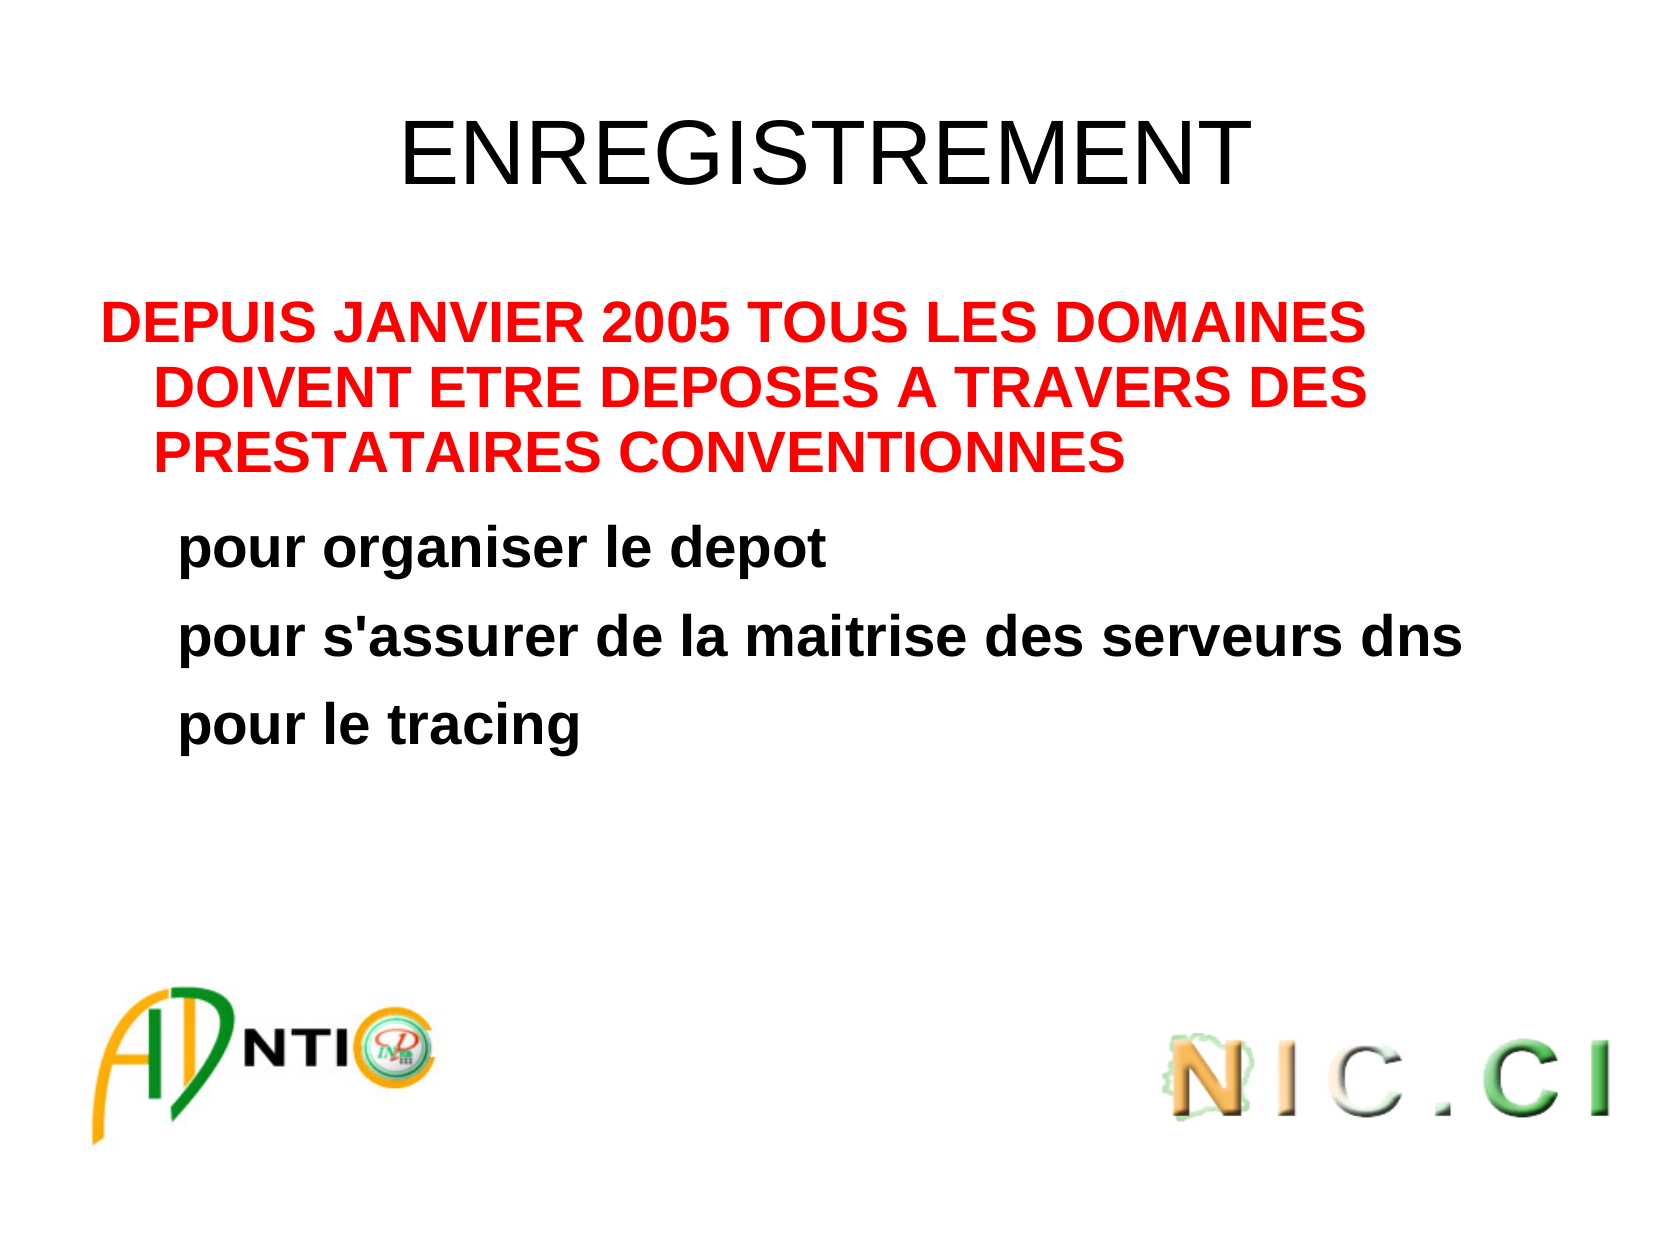

# ENREGISTREMENT
DEPUIS JANVIER 2005 TOUS LES DOMAINES DOIVENT ETRE DEPOSES A TRAVERS DES PRESTATAIRES CONVENTIONNES
pour organiser le depot
pour s'assurer de la maitrise des serveurs dns
pour le tracing